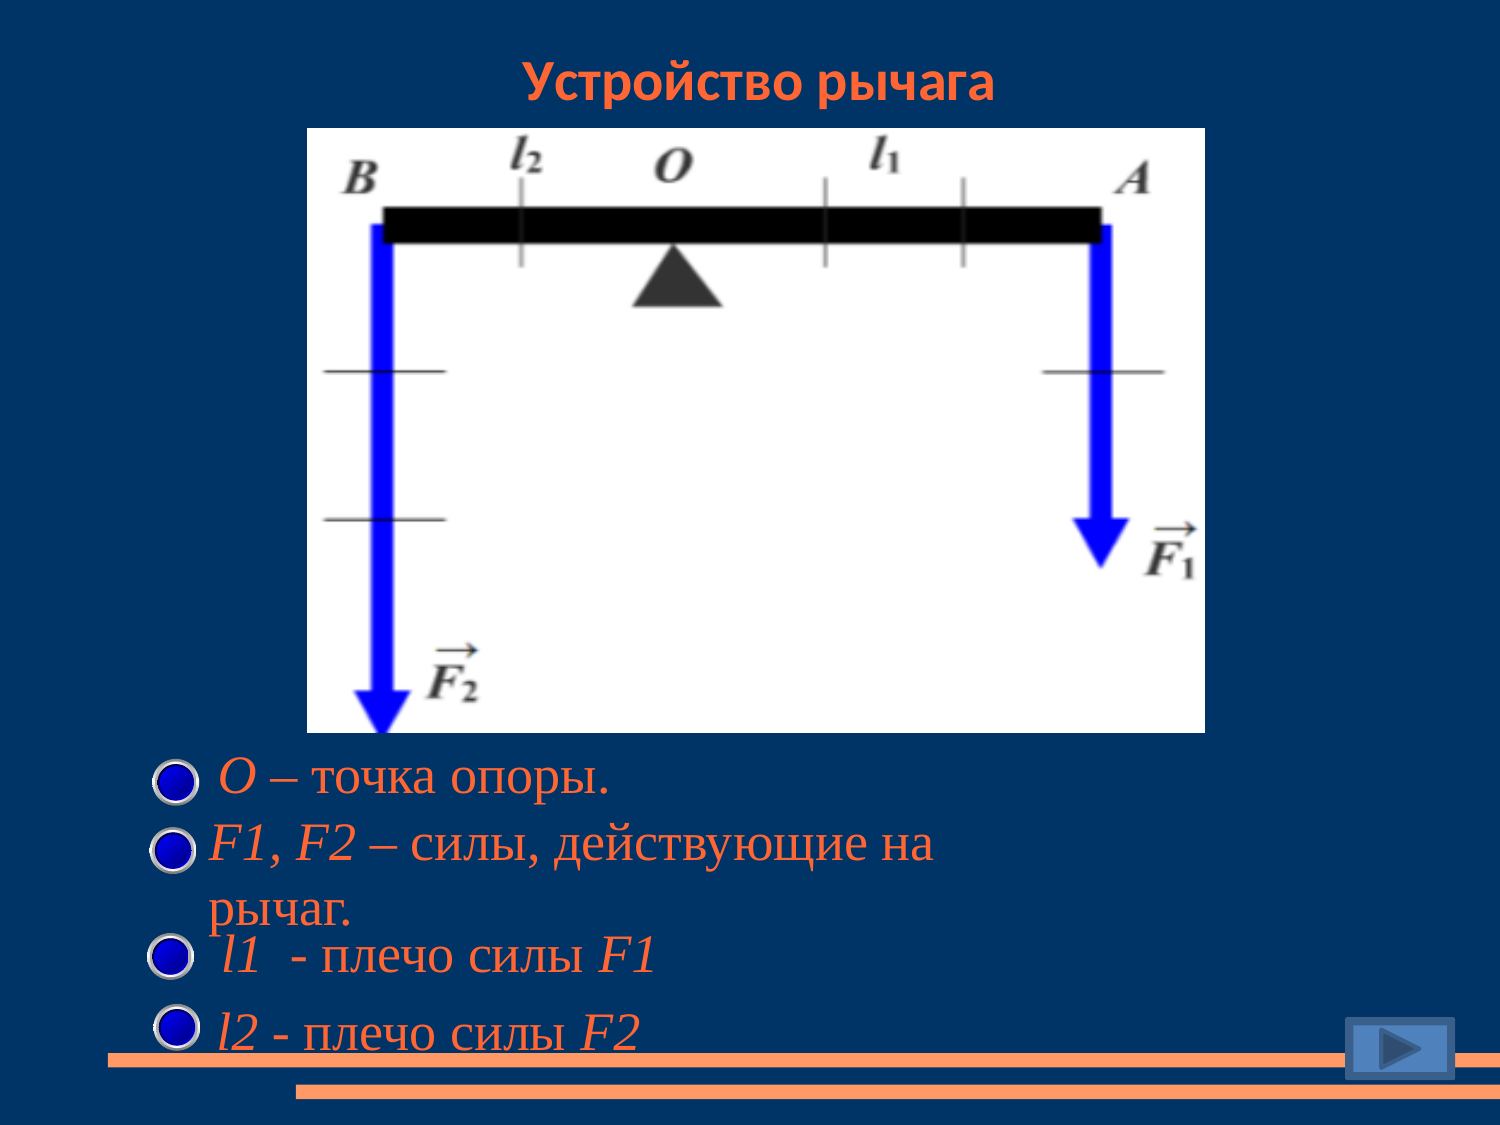

# Устройство рычага
О – точка опоры.
F1, F2 – силы, действующие на рычаг.
l1 - плечо силы F1
l2 - плечо силы F2